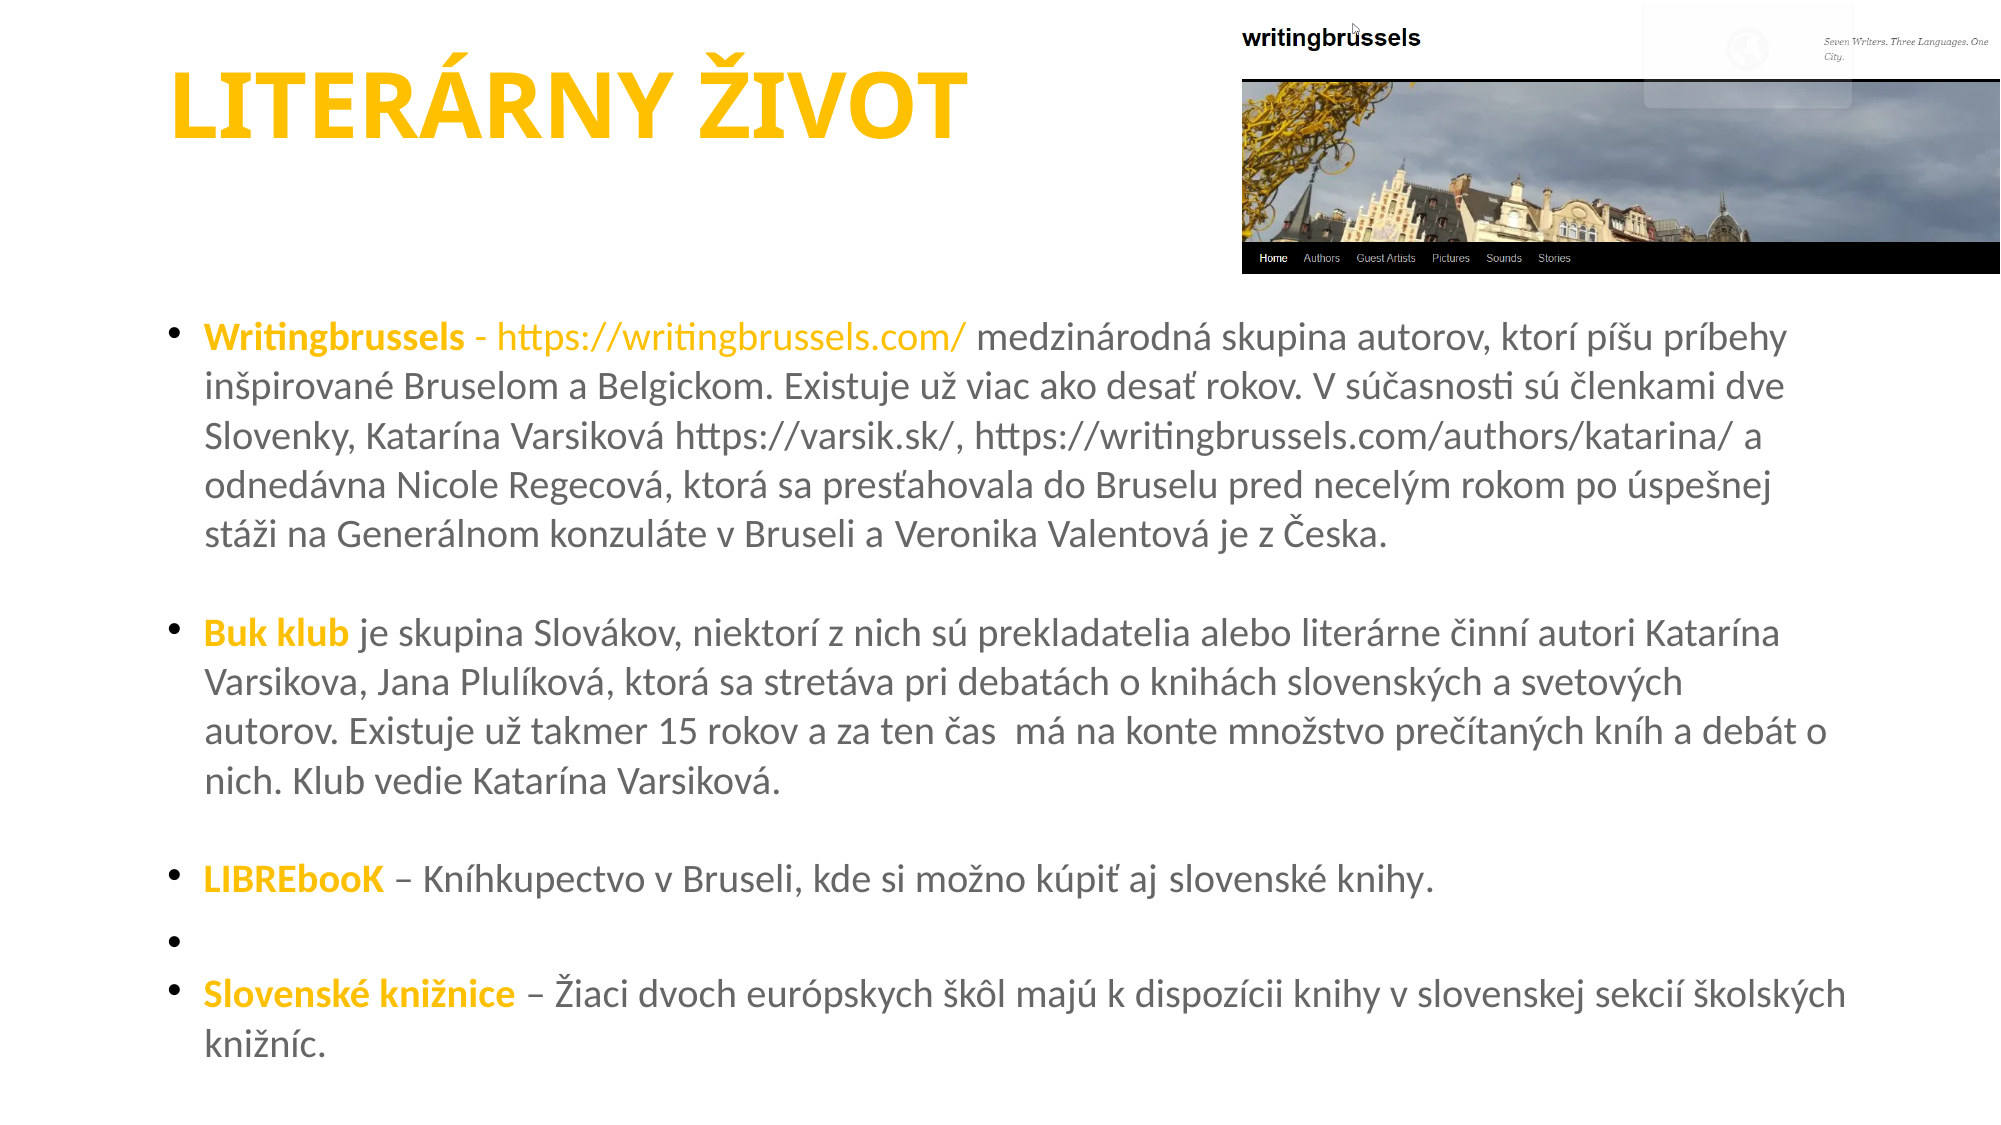

# LITERÁRNY ŽIVOT
Writingbrussels - https://writingbrussels.com/ medzinárodná skupina autorov, ktorí píšu príbehy
 inšpirované Bruselom a Belgickom. Existuje už viac ako desať rokov. V súčasnosti sú členkami dve
 Slovenky, Katarína Varsiková https://varsik.sk/, https://writingbrussels.com/authors/katarina/ a
 odnedávna Nicole Regecová, ktorá sa presťahovala do Bruselu pred necelým rokom po úspešnej
 stáži na Generálnom konzuláte v Bruseli a Veronika Valentová je z Česka.
Buk klub je skupina Slovákov, niektorí z nich sú prekladatelia alebo literárne činní autori Katarína
 Varsikova, Jana Plulíková, ktorá sa stretáva pri debatách o knihách slovenských a svetových
 autorov. Existuje už takmer 15 rokov a za ten čas má na konte množstvo prečítaných kníh a debát o
 nich. Klub vedie Katarína Varsiková.
LIBREbooK – Kníhkupectvo v Bruseli, kde si možno kúpiť aj slovenské knihy.
Slovenské knižnice – Žiaci dvoch európskych škôl majú k dispozícii knihy v slovenskej sekcií školských
 knižníc.